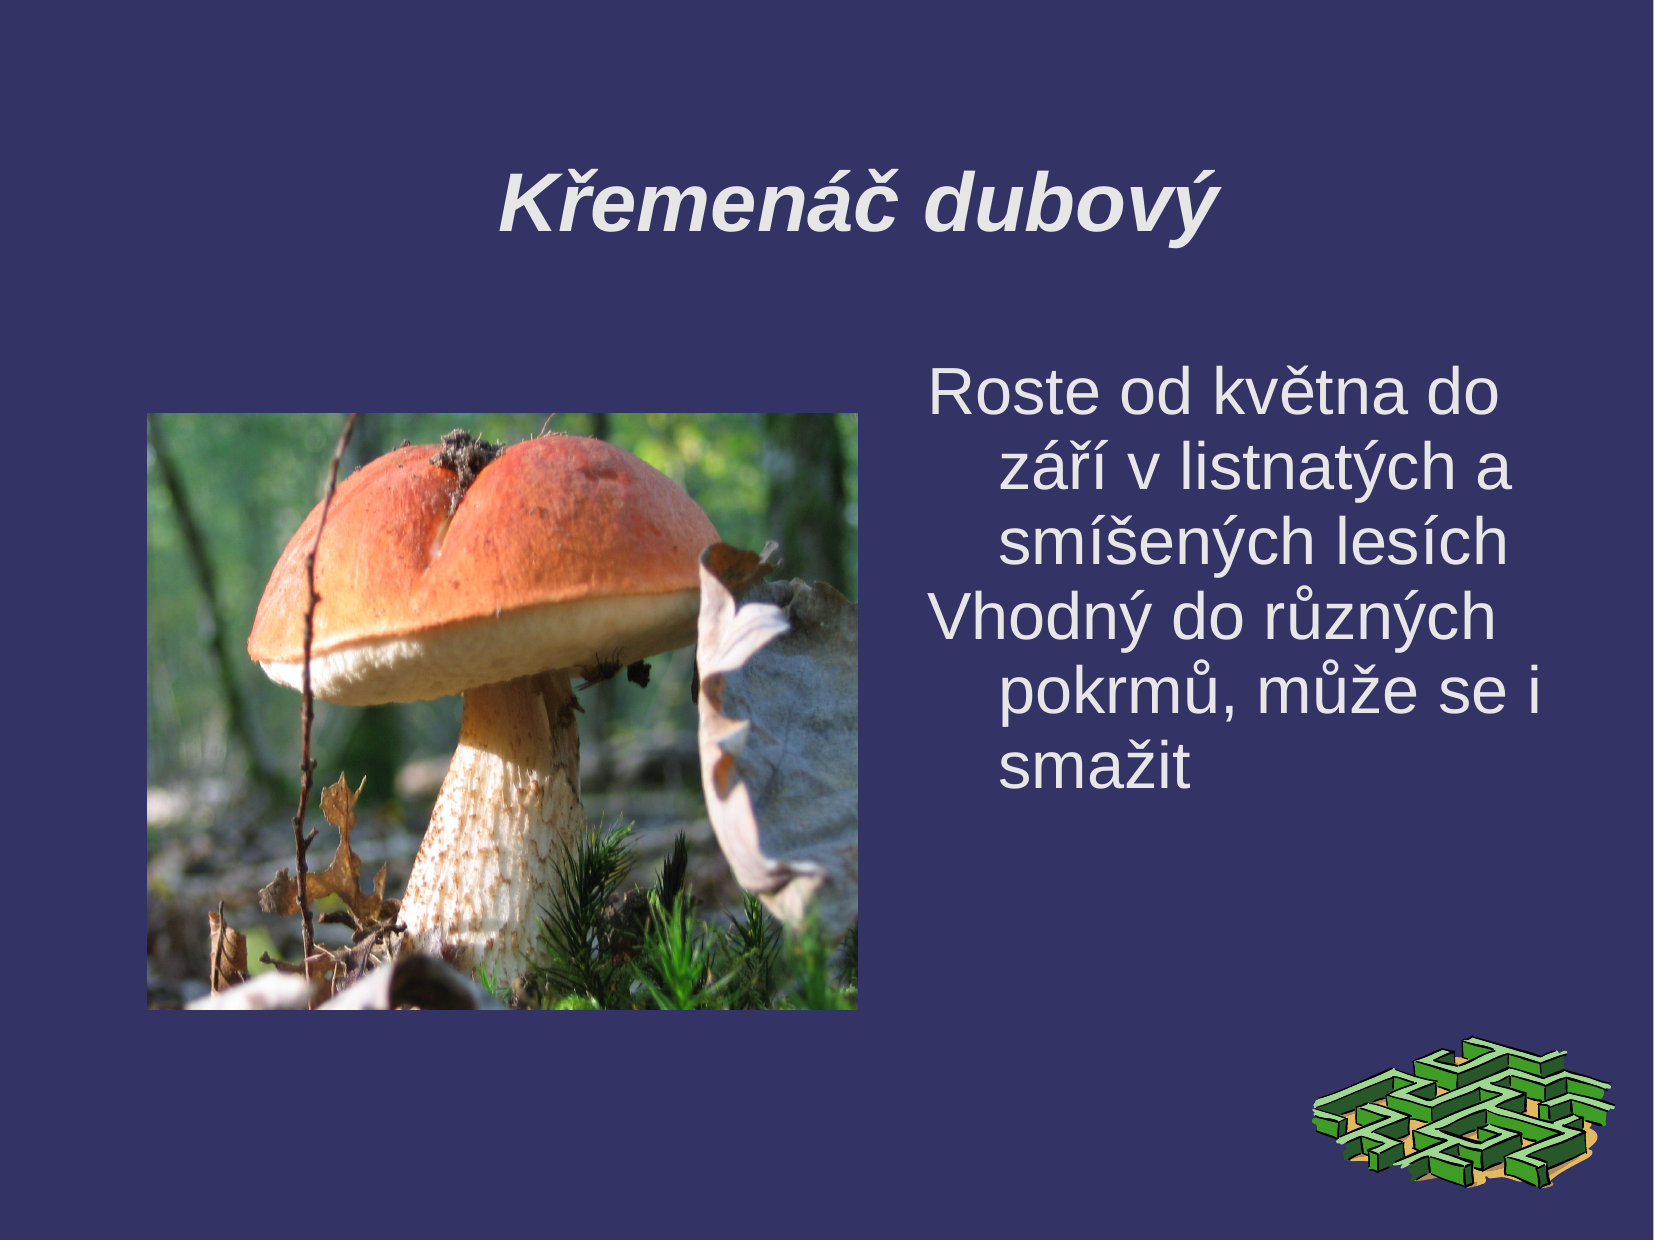

# Křemenáč dubový
Roste od května do září v listnatých a smíšených lesích
Vhodný do různých pokrmů, může se i smažit